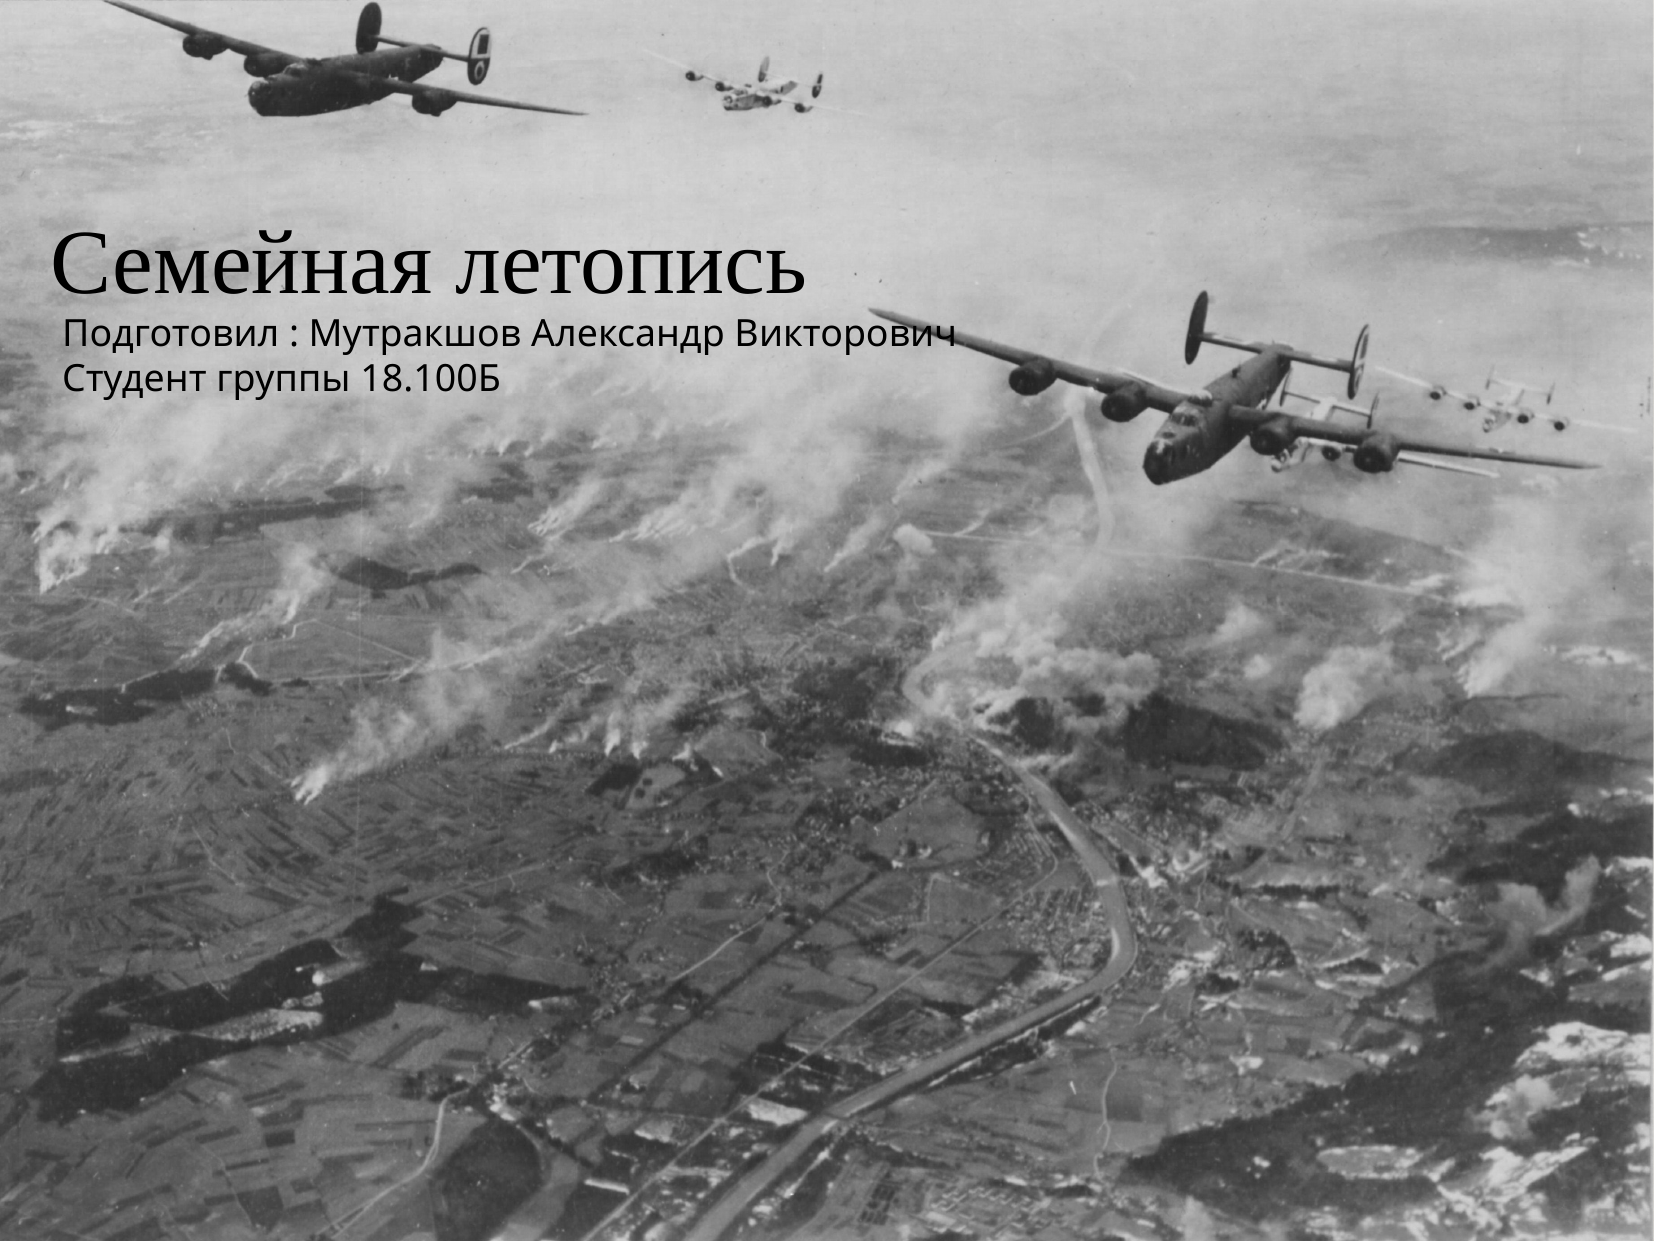

Семейная летопись
Подготовил : Мутракшов Александр Викторович
Студент группы 18.100Б